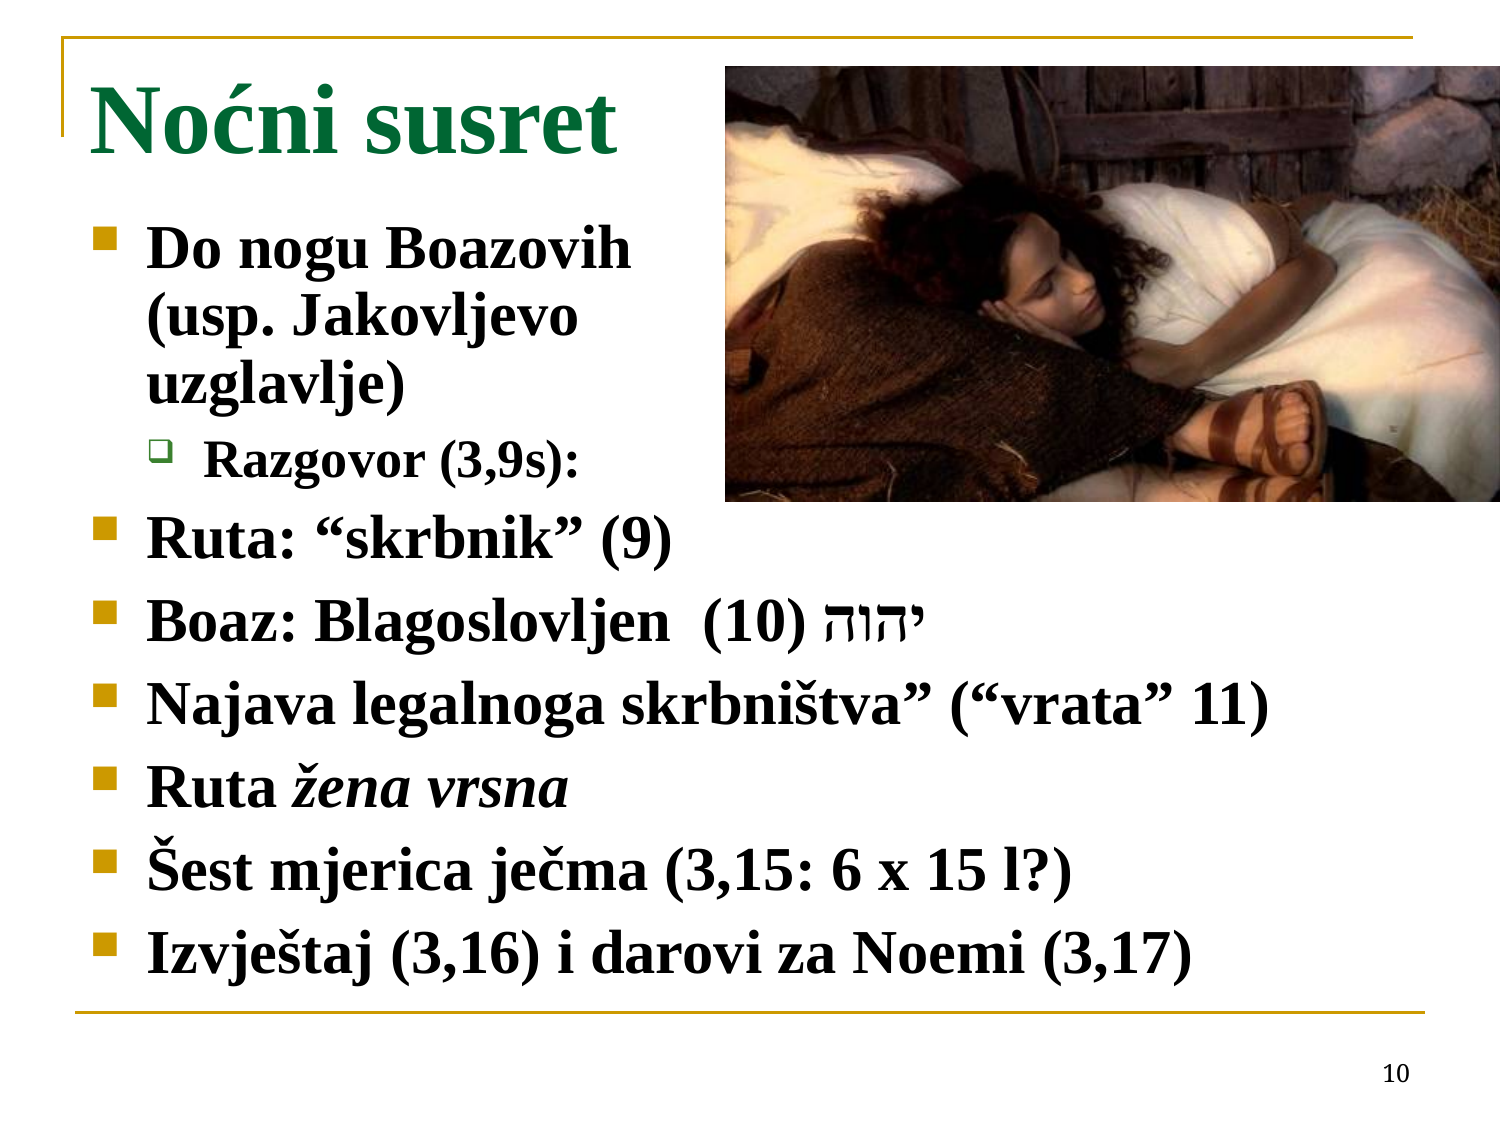

# Noćni susret
Do nogu Boazovih
(usp. Jakovljevo
uzglavlje)
Razgovor (3,9s):
Ruta: “skrbnik” (9)
Boaz: Blagoslovljen יהוה (10)
Najava legalnoga skrbništva” (“vrata” 11)
Ruta žena vrsna
Šest mjerica ječma (3,15: 6 x 15 l?)
Izvještaj (3,16) i darovi za Noemi (3,17)
10